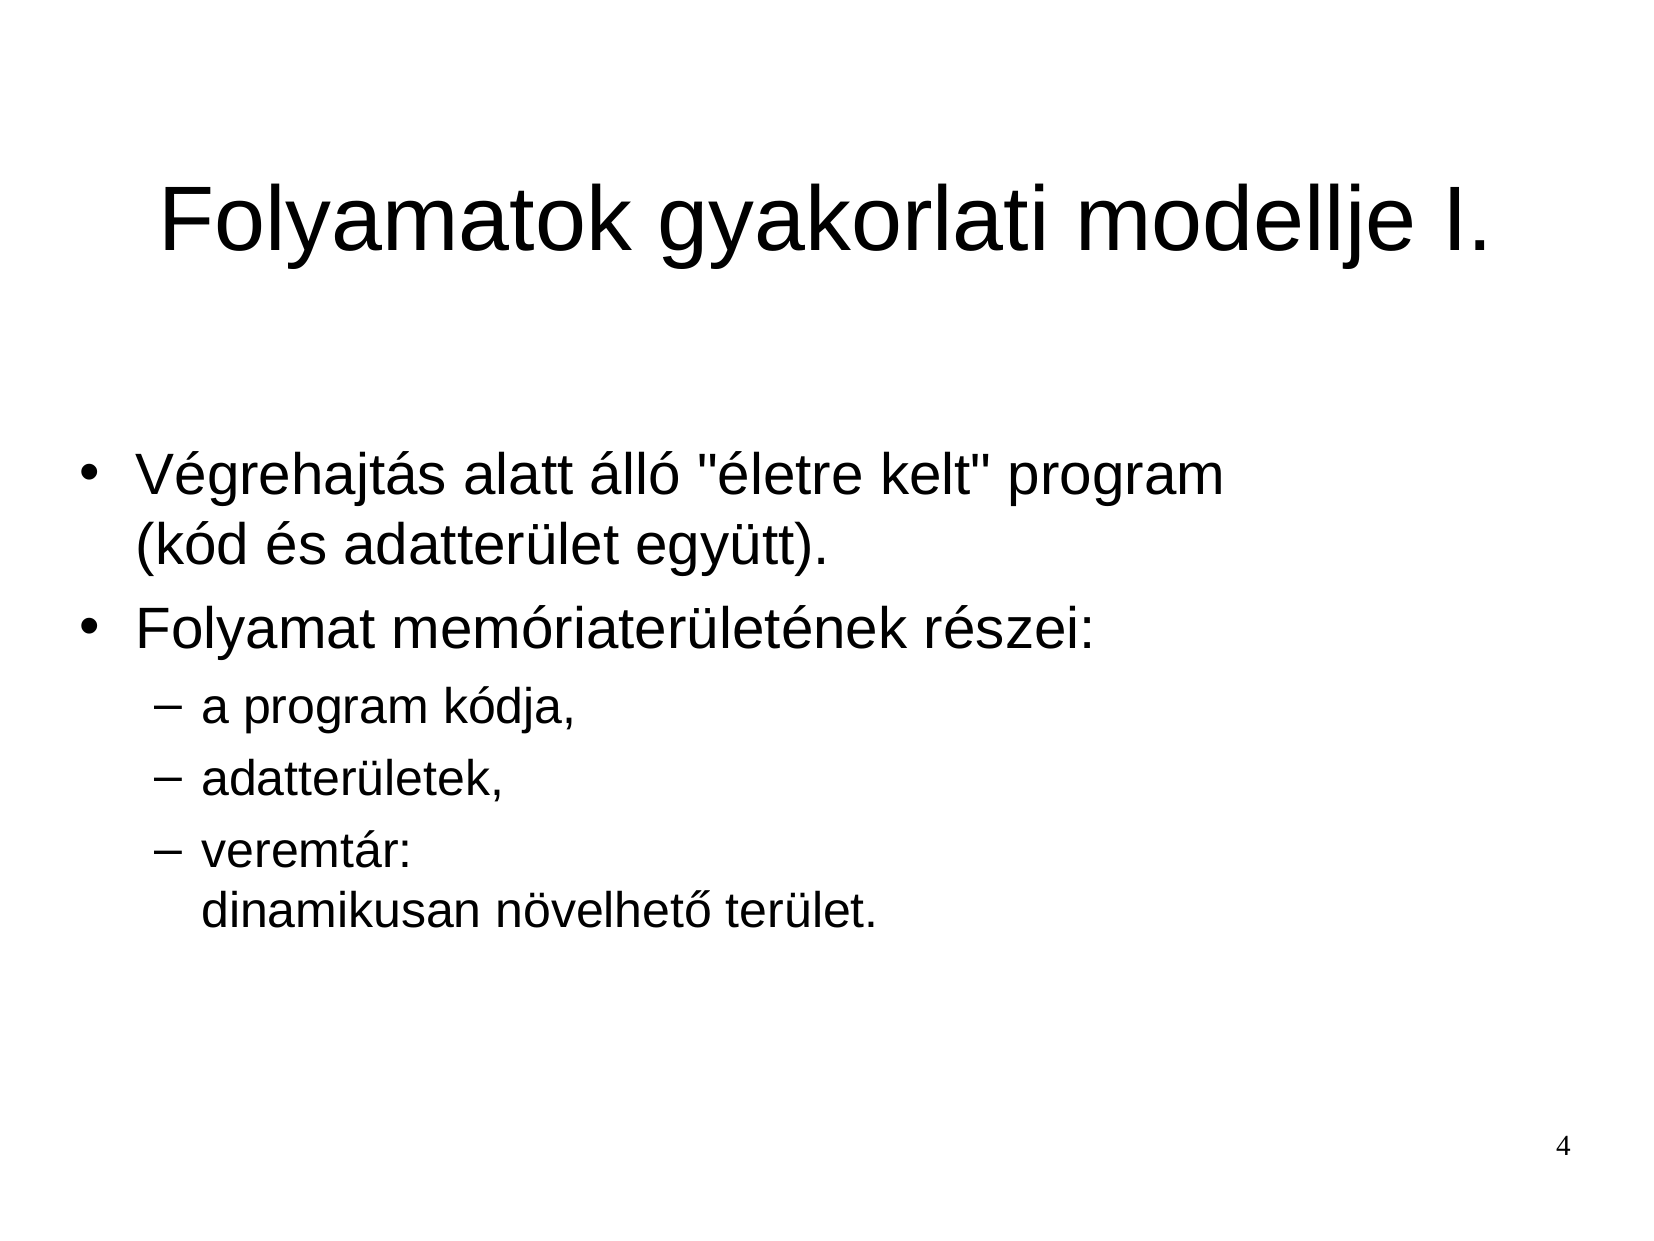

# Folyamatok gyakorlati modellje I.
Végrehajtás alatt álló "életre kelt" program
(kód és adatterület együtt).
Folyamat memóriaterületének részei:
a program kódja,
adatterületek,
veremtár:
dinamikusan növelhető terület.
4